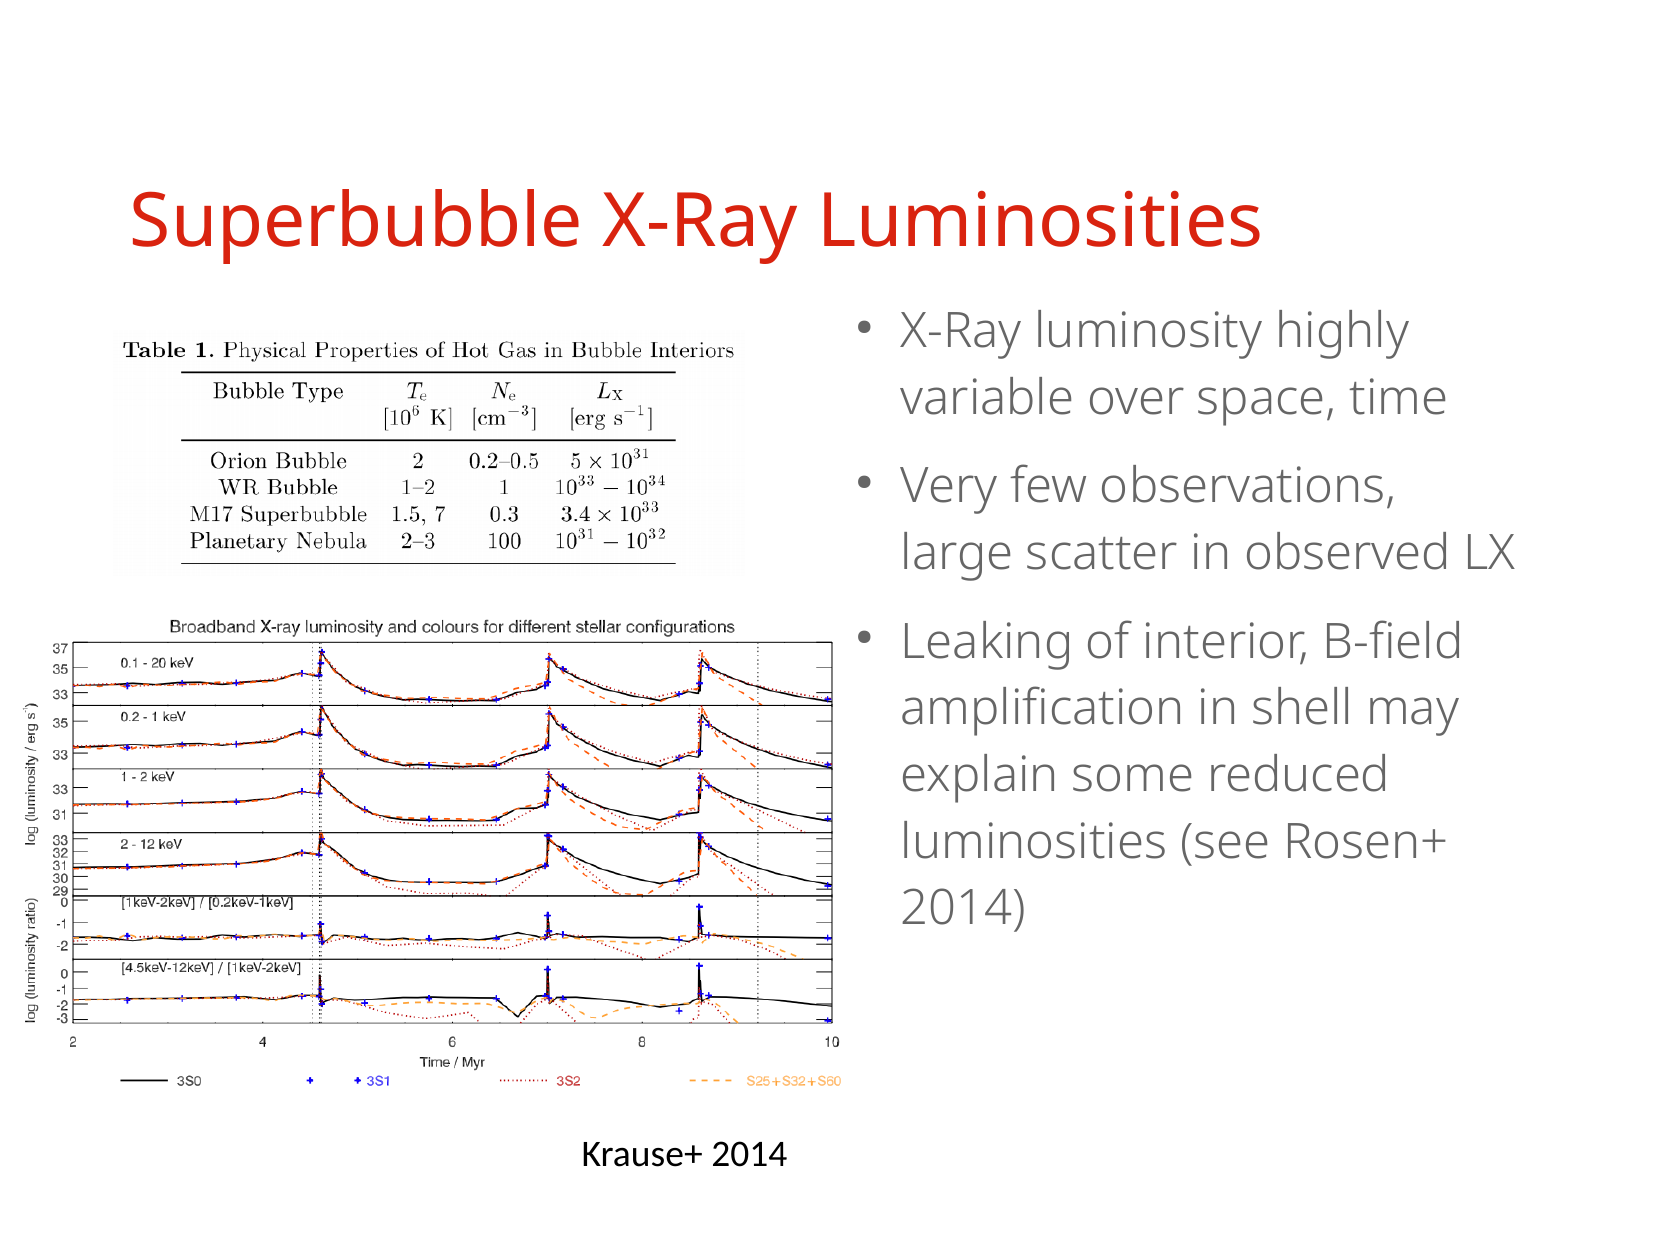

# Superbubble X-Ray Luminosities
X-Ray luminosity highly variable over space, time
Very few observations, large scatter in observed LX
Leaking of interior, B-field amplification in shell may explain some reduced luminosities (see Rosen+ 2014)
Krause+ 2014